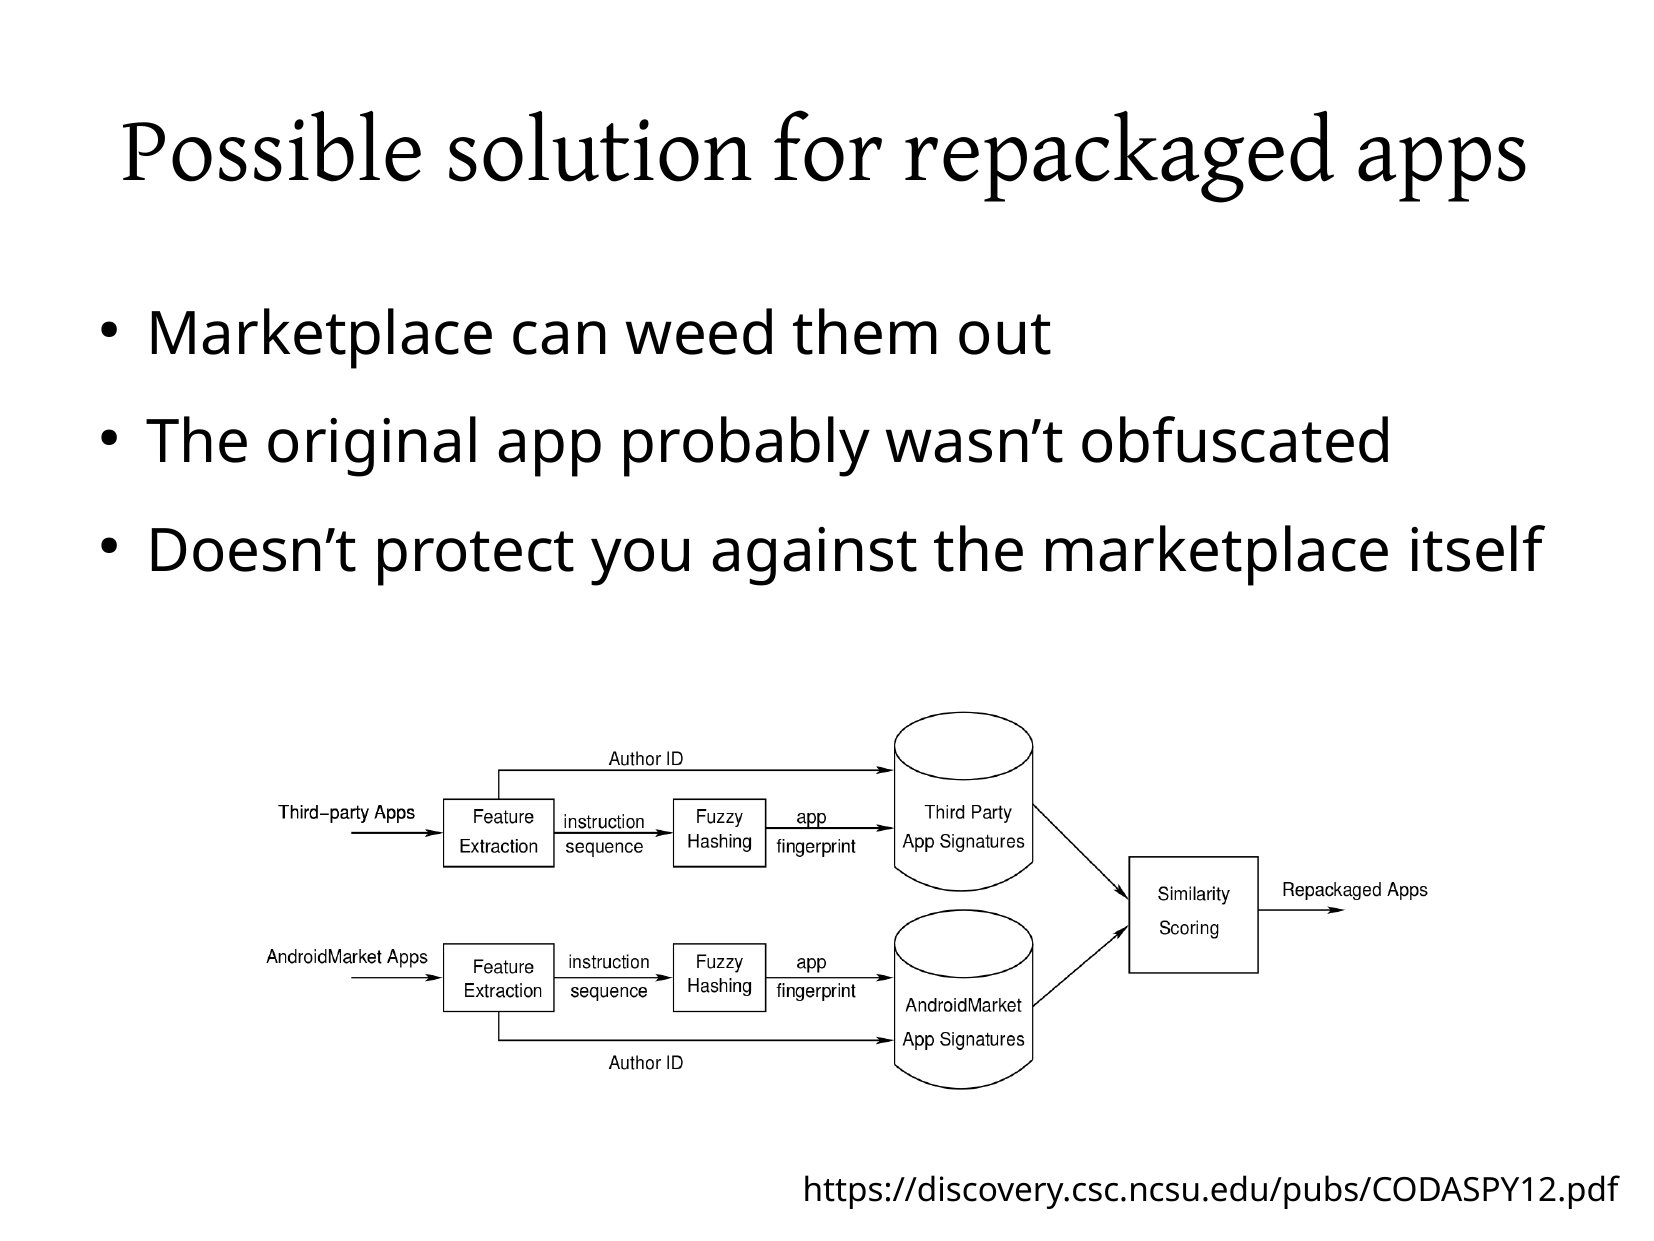

# Possible solution for repackaged apps
Marketplace can weed them out
The original app probably wasn’t obfuscated
Doesn’t protect you against the marketplace itself
https://discovery.csc.ncsu.edu/pubs/CODASPY12.pdf